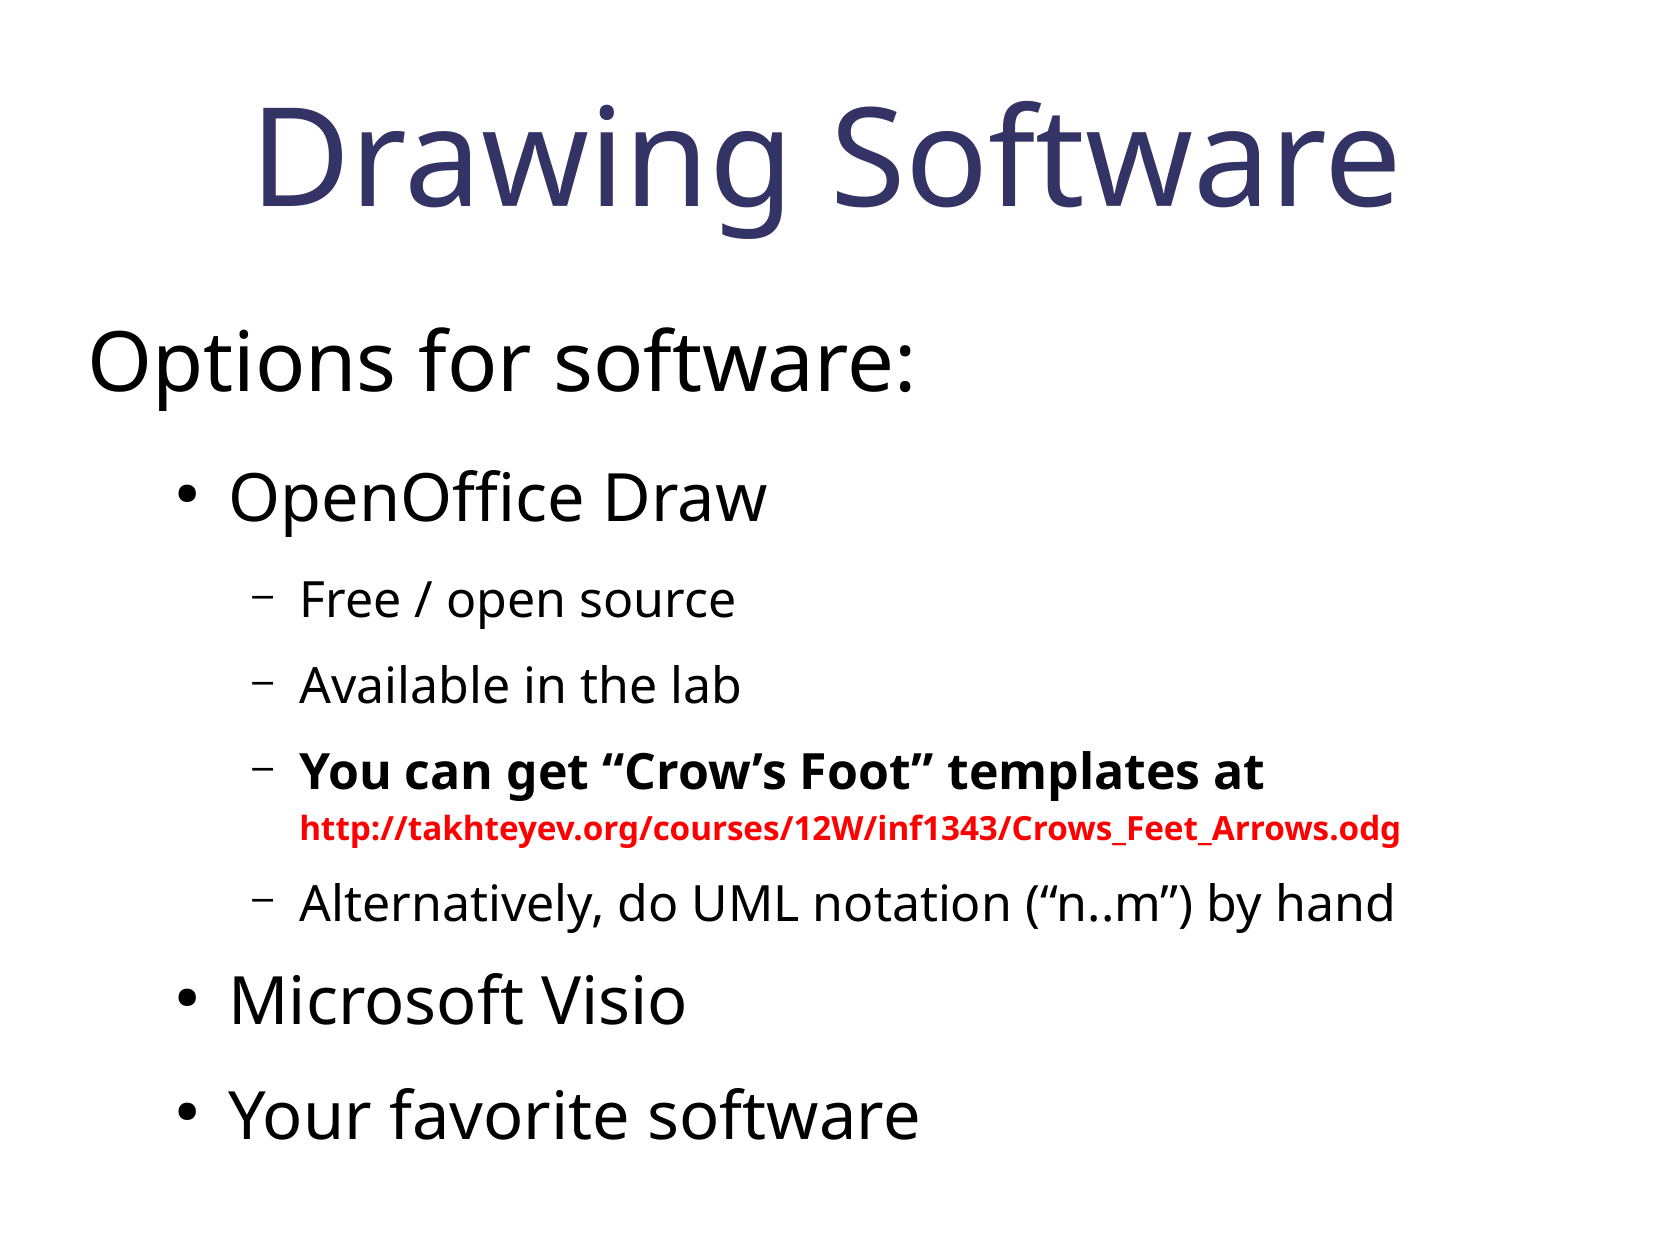

# Drawing Software
Options for software:
OpenOffice Draw
Free / open source
Available in the lab
You can get “Crow’s Foot” templates at http://takhteyev.org/courses/12W/inf1343/Crows_Feet_Arrows.odg
Alternatively, do UML notation (“n..m”) by hand
Microsoft Visio
Your favorite software